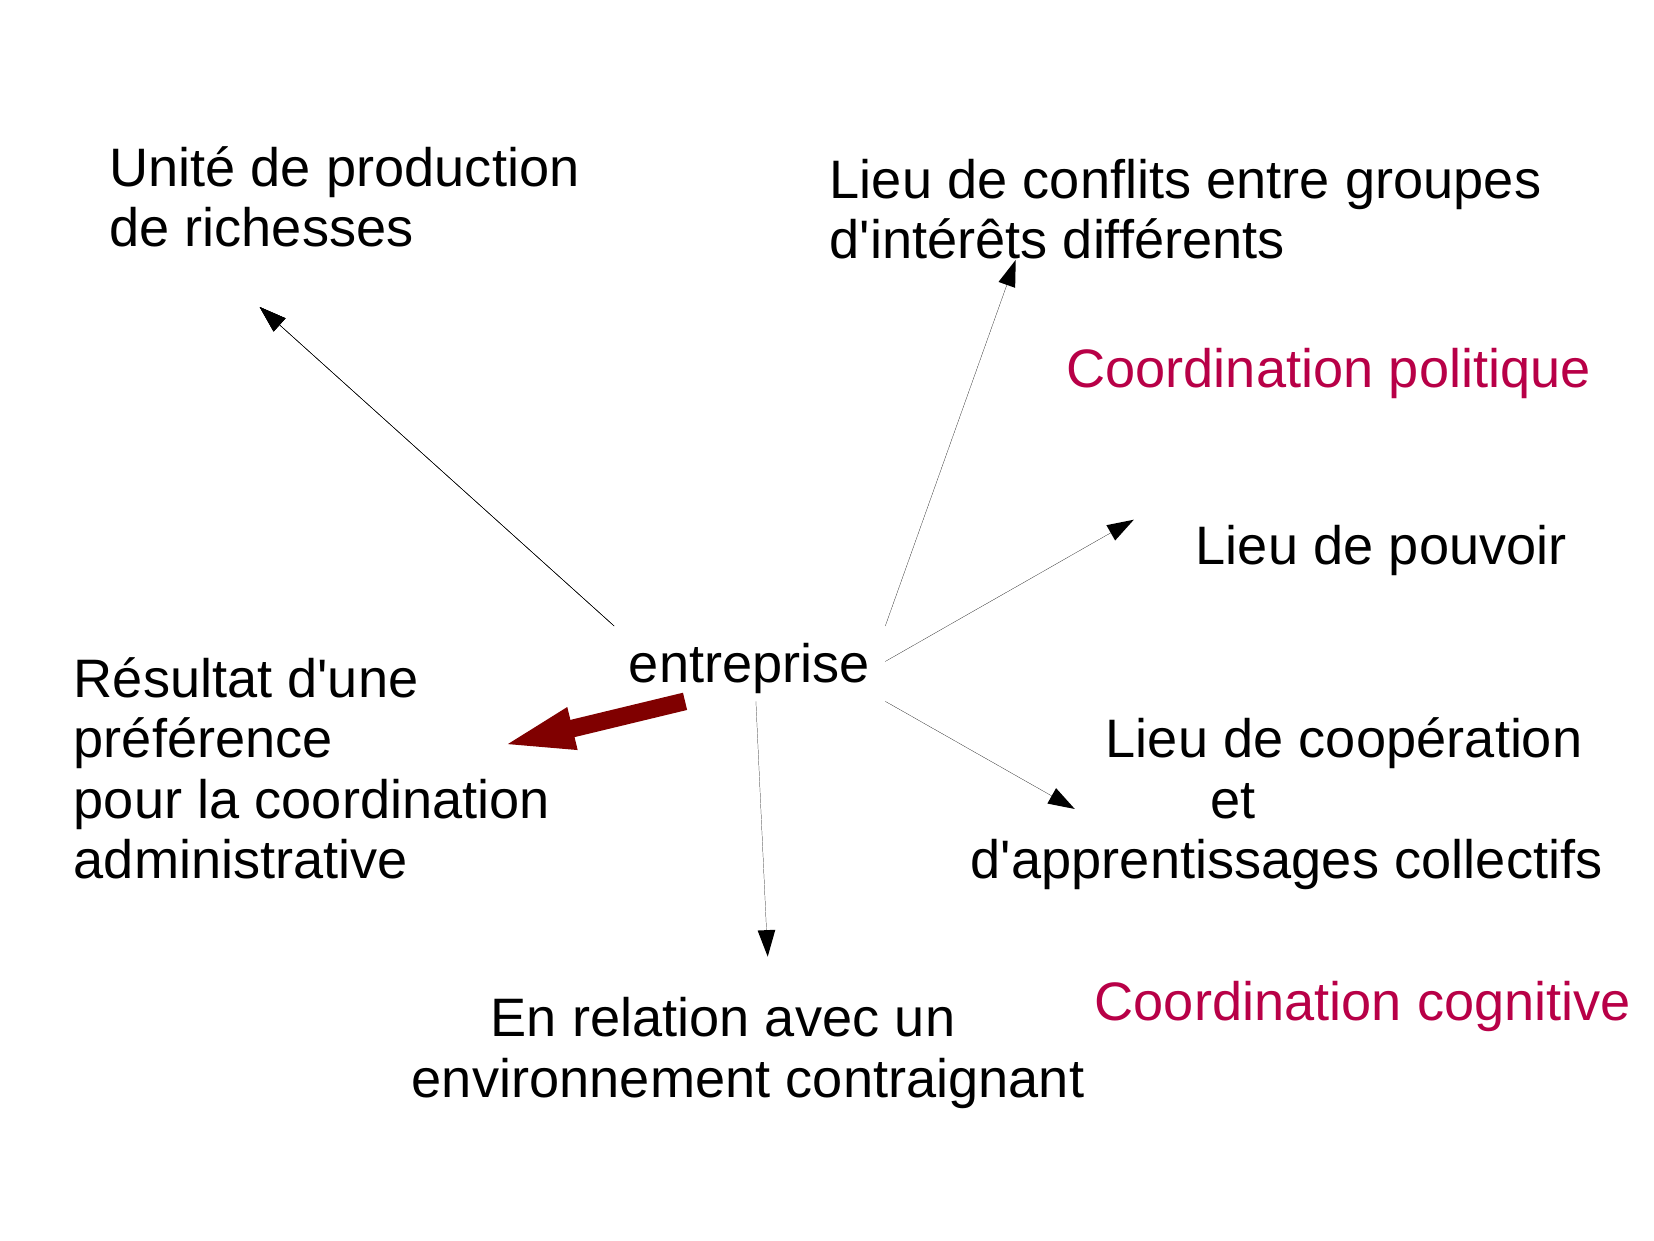

Unité de production
de richesses
Lieu de conflits entre groupes
d'intérêts différents
Coordination politique
Lieu de pouvoir
entreprise
Résultat d'une
préférence
pour la coordination
administrative
 Lieu de coopération
 et
d'apprentissages collectifs
Coordination cognitive
En relation avec un environnement contraignant